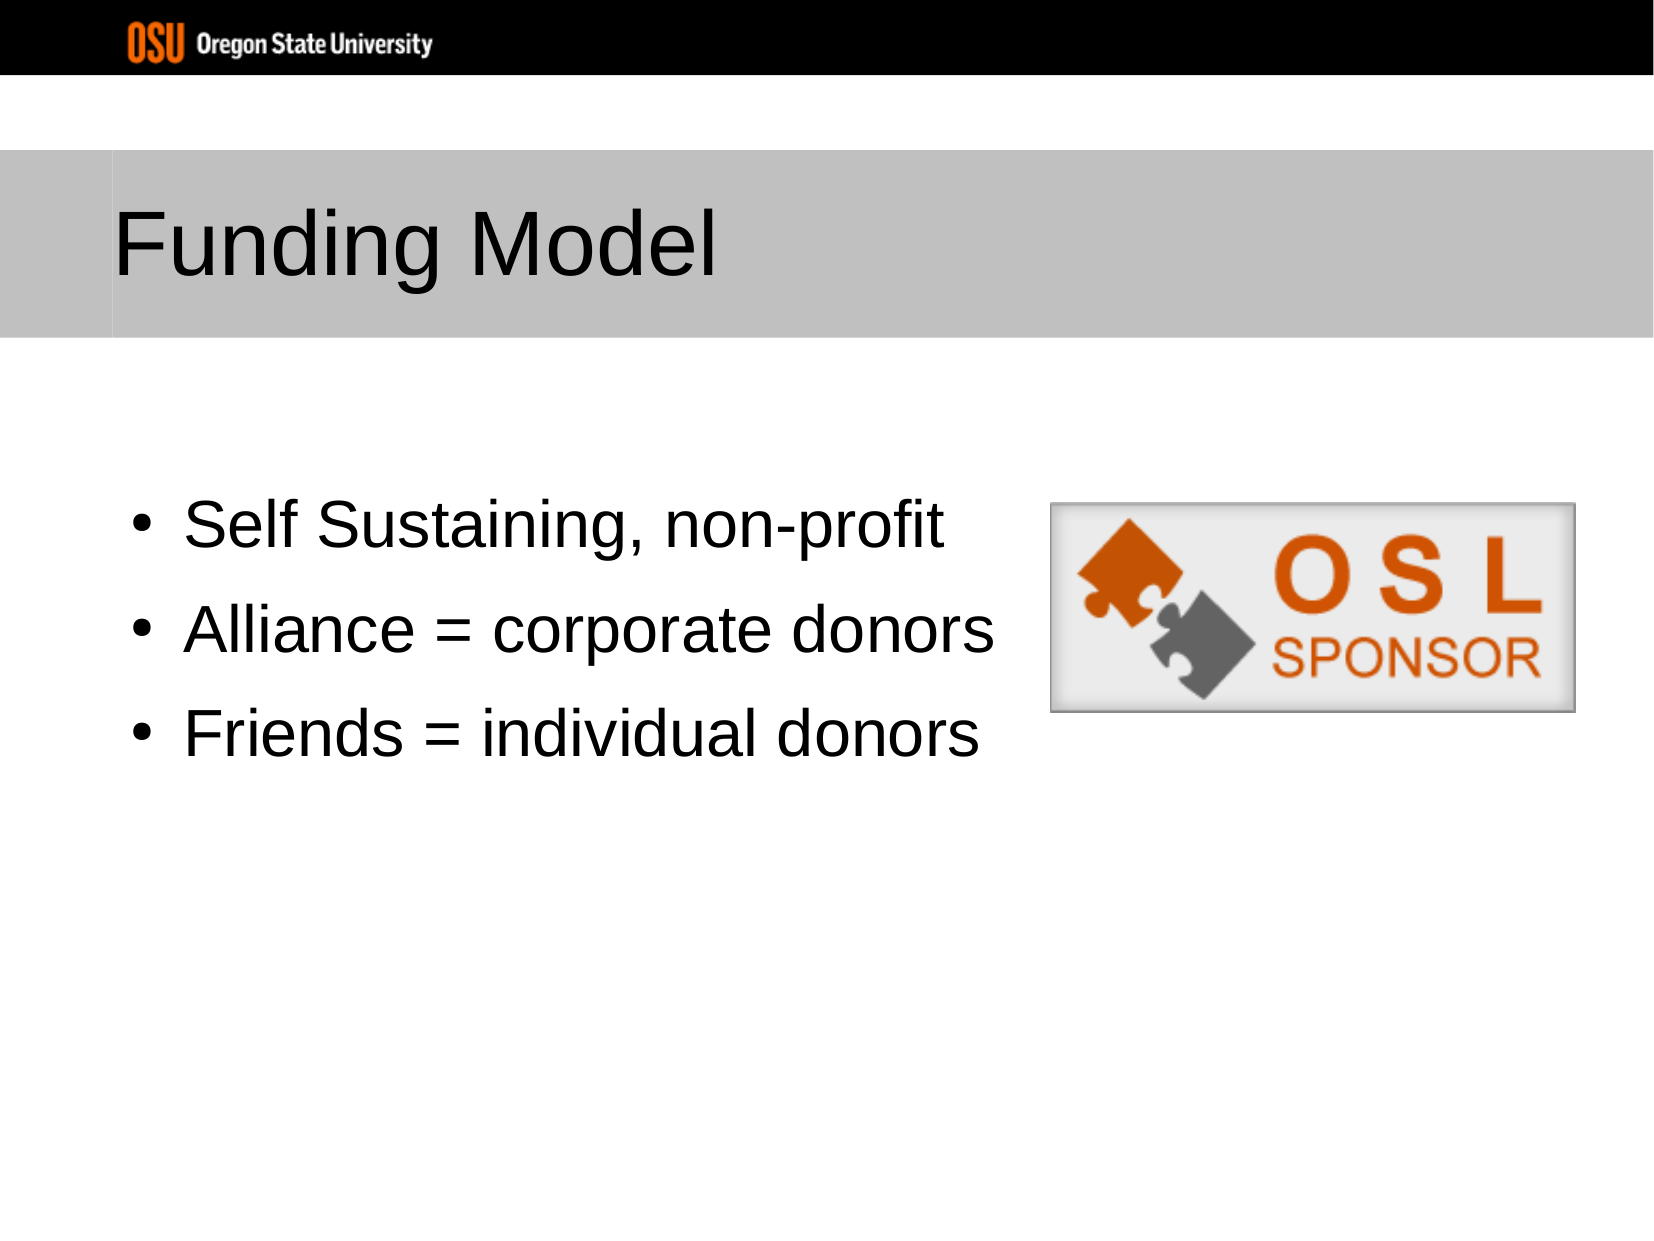

# Funding Model
Self Sustaining, non-profit
Alliance = corporate donors
Friends = individual donors